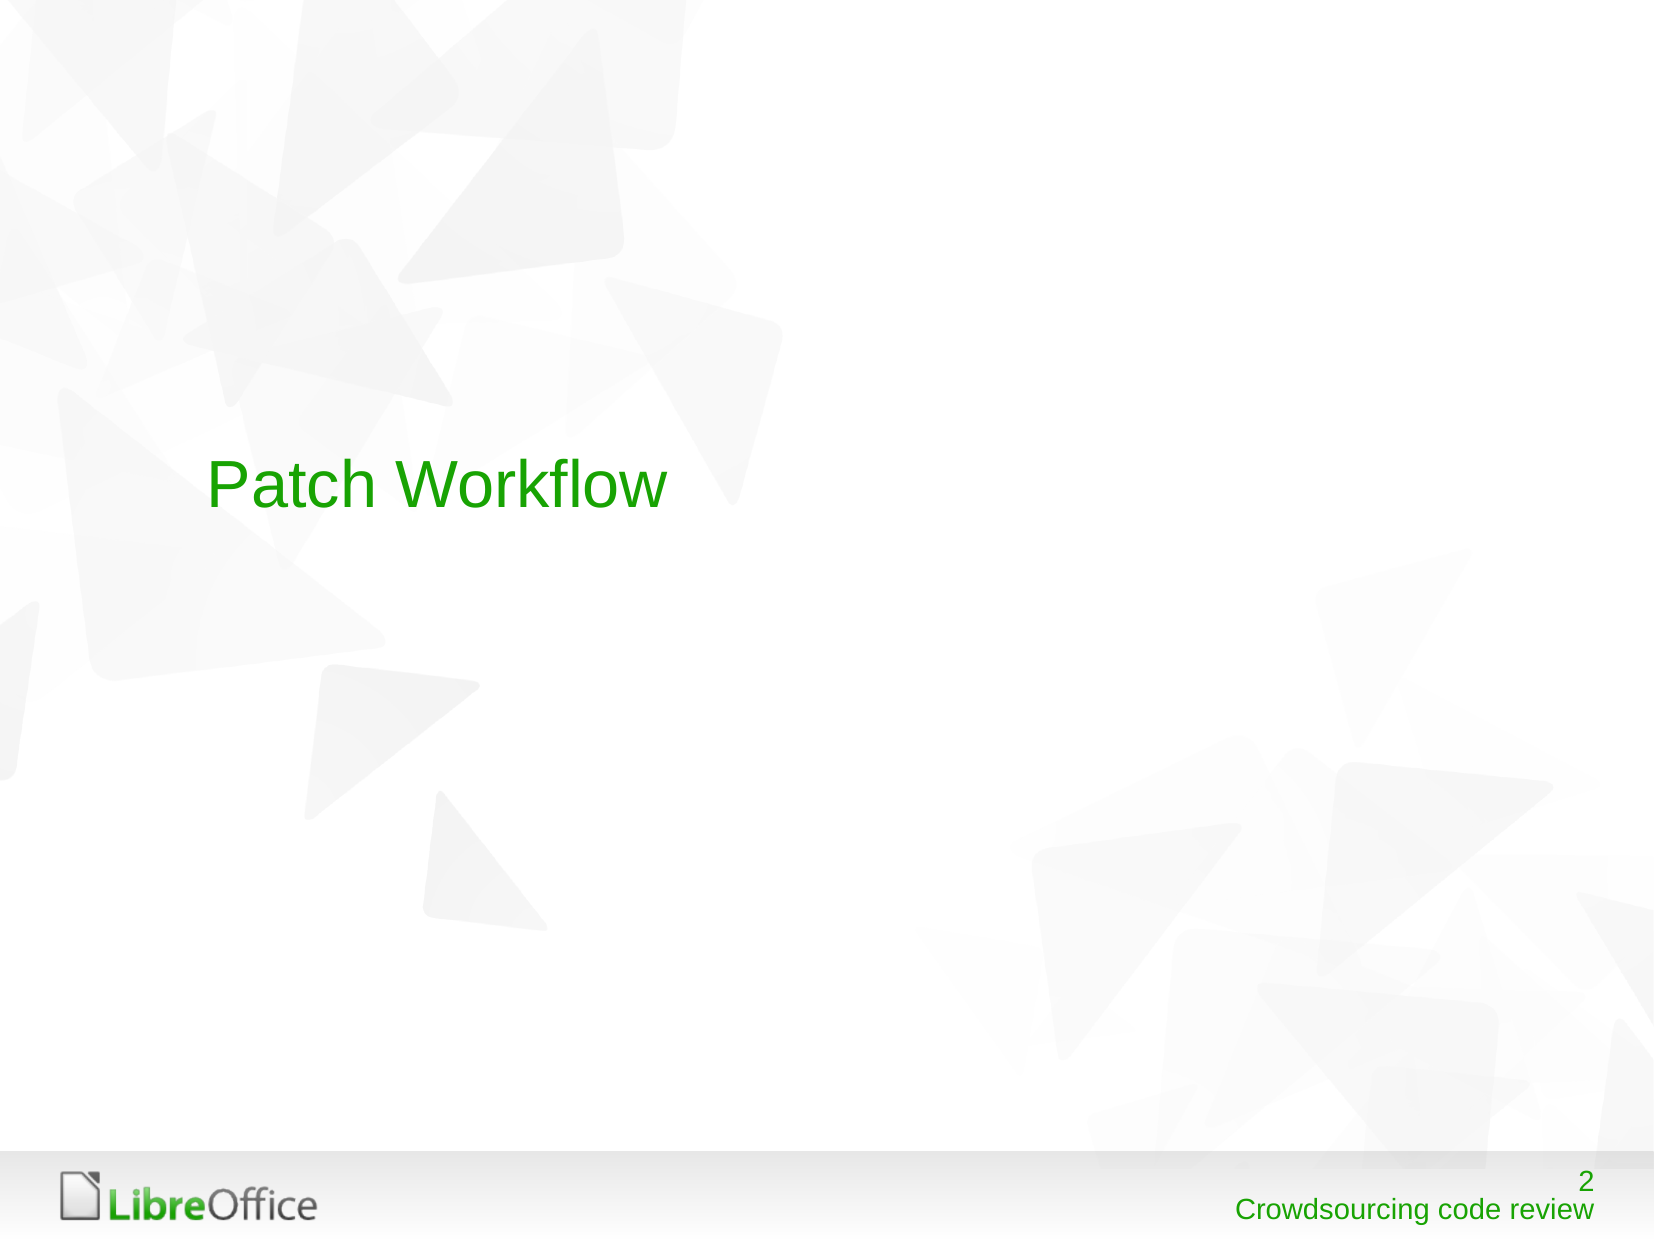

# Patch Workflow
2
Crowdsourcing code review